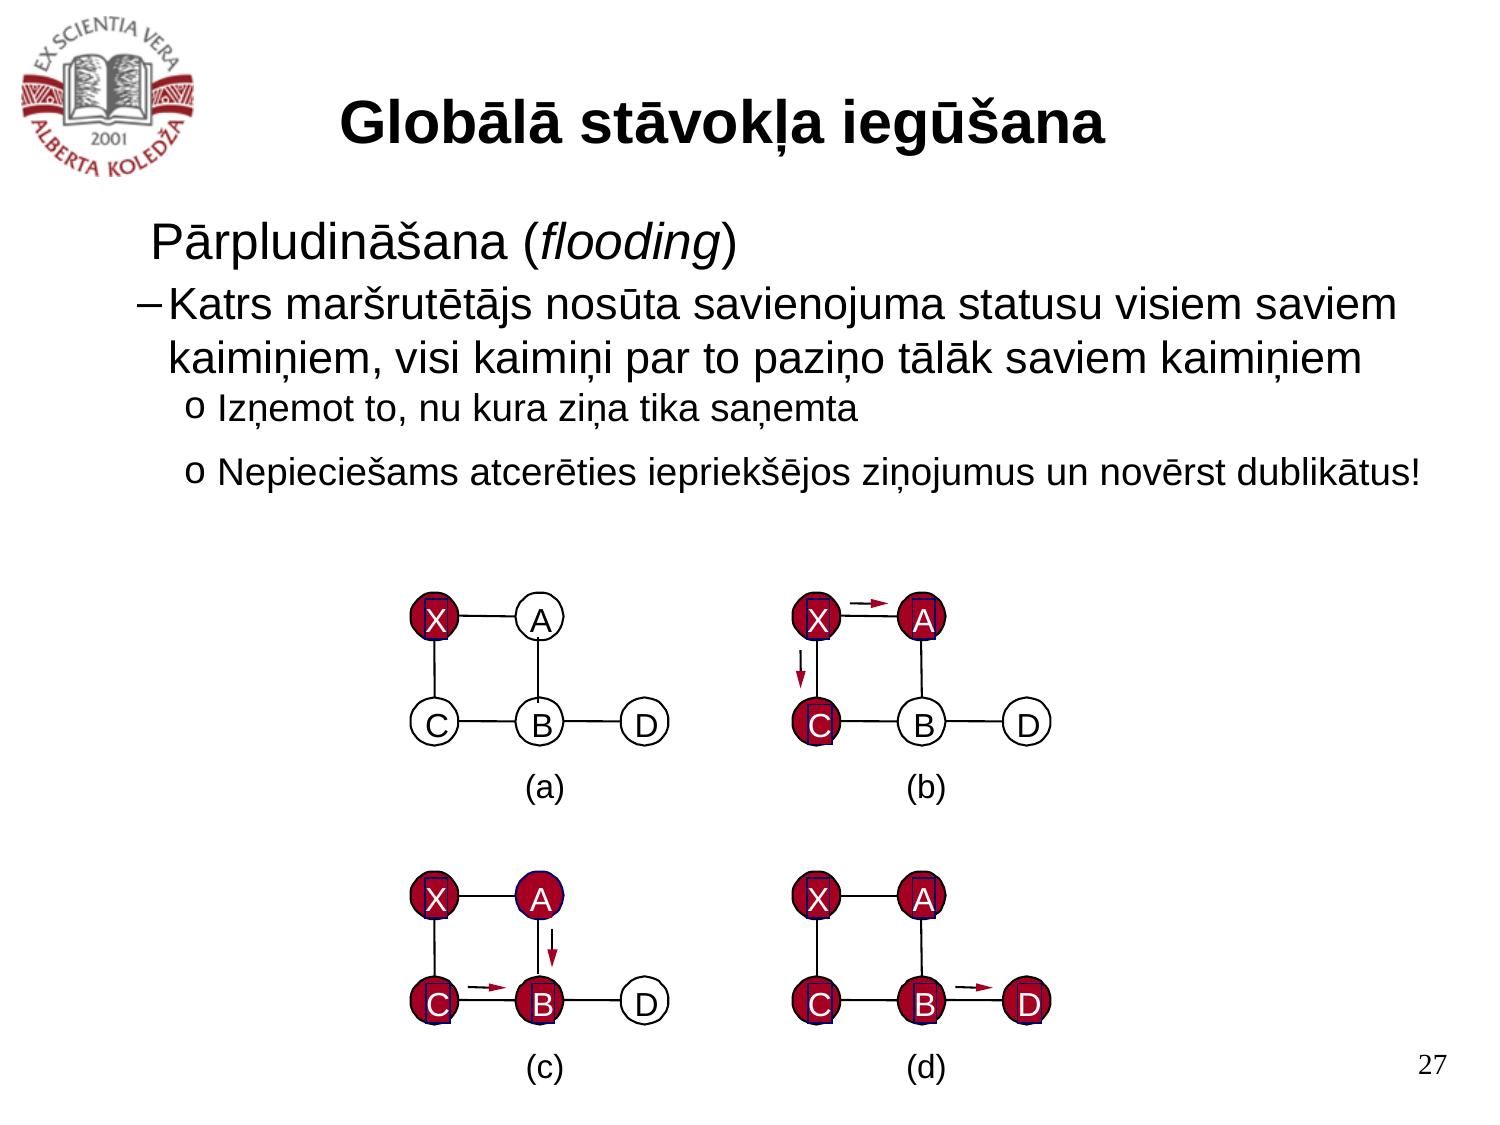

# Globālā stāvokļa iegūšana
Pārpludināšana (flooding)
Katrs maršrutētājs nosūta savienojuma statusu visiem saviem kaimiņiem, visi kaimiņi par to paziņo tālāk saviem kaimiņiem
Izņemot to, nu kura ziņa tika saņemta
Nepieciešams atcerēties iepriekšējos ziņojumus un novērst dublikātus!
X
A
C
B
D
(a)
X
A
C
B
D
(b)
X
A
C
B
D
(c)
X
A
C
B
D
(d)